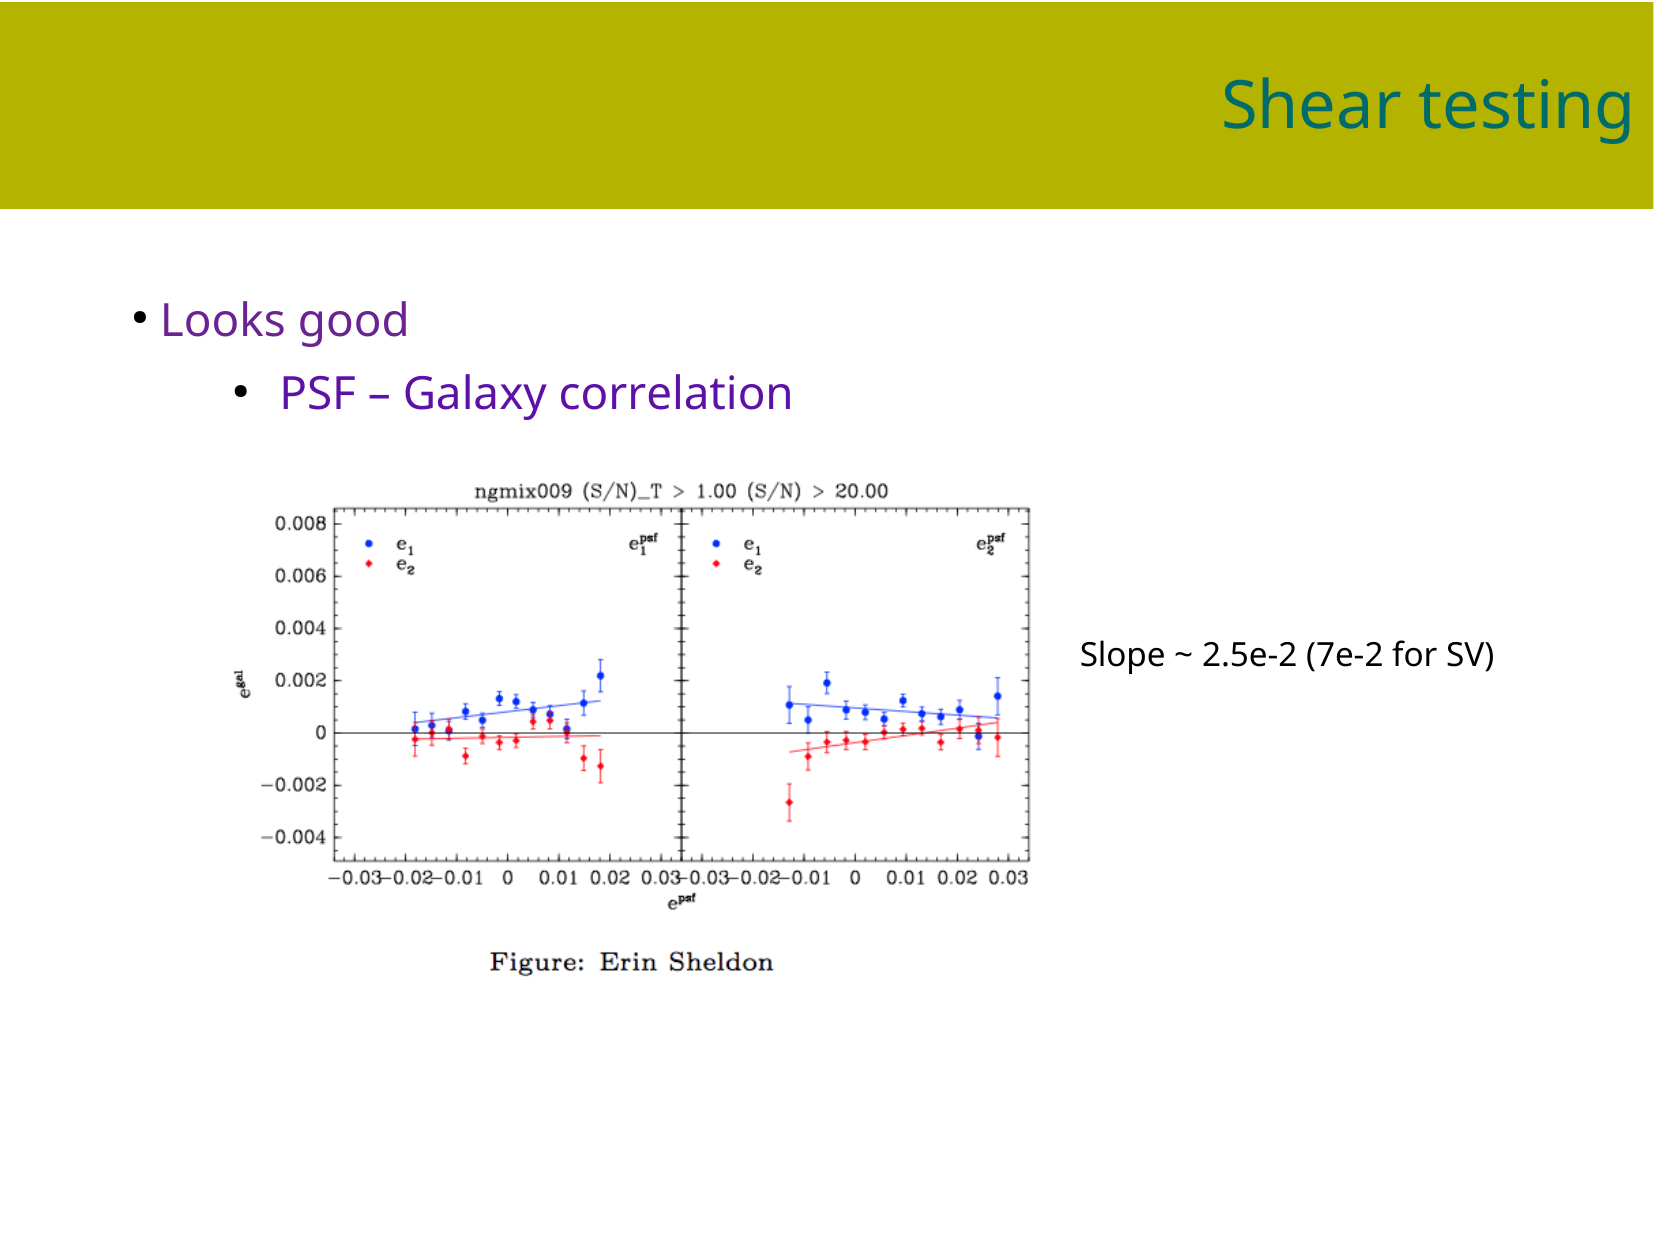

# Shear testing
 Looks good
PSF – Galaxy correlation
Slope ~ 2.5e-2 (7e-2 for SV)